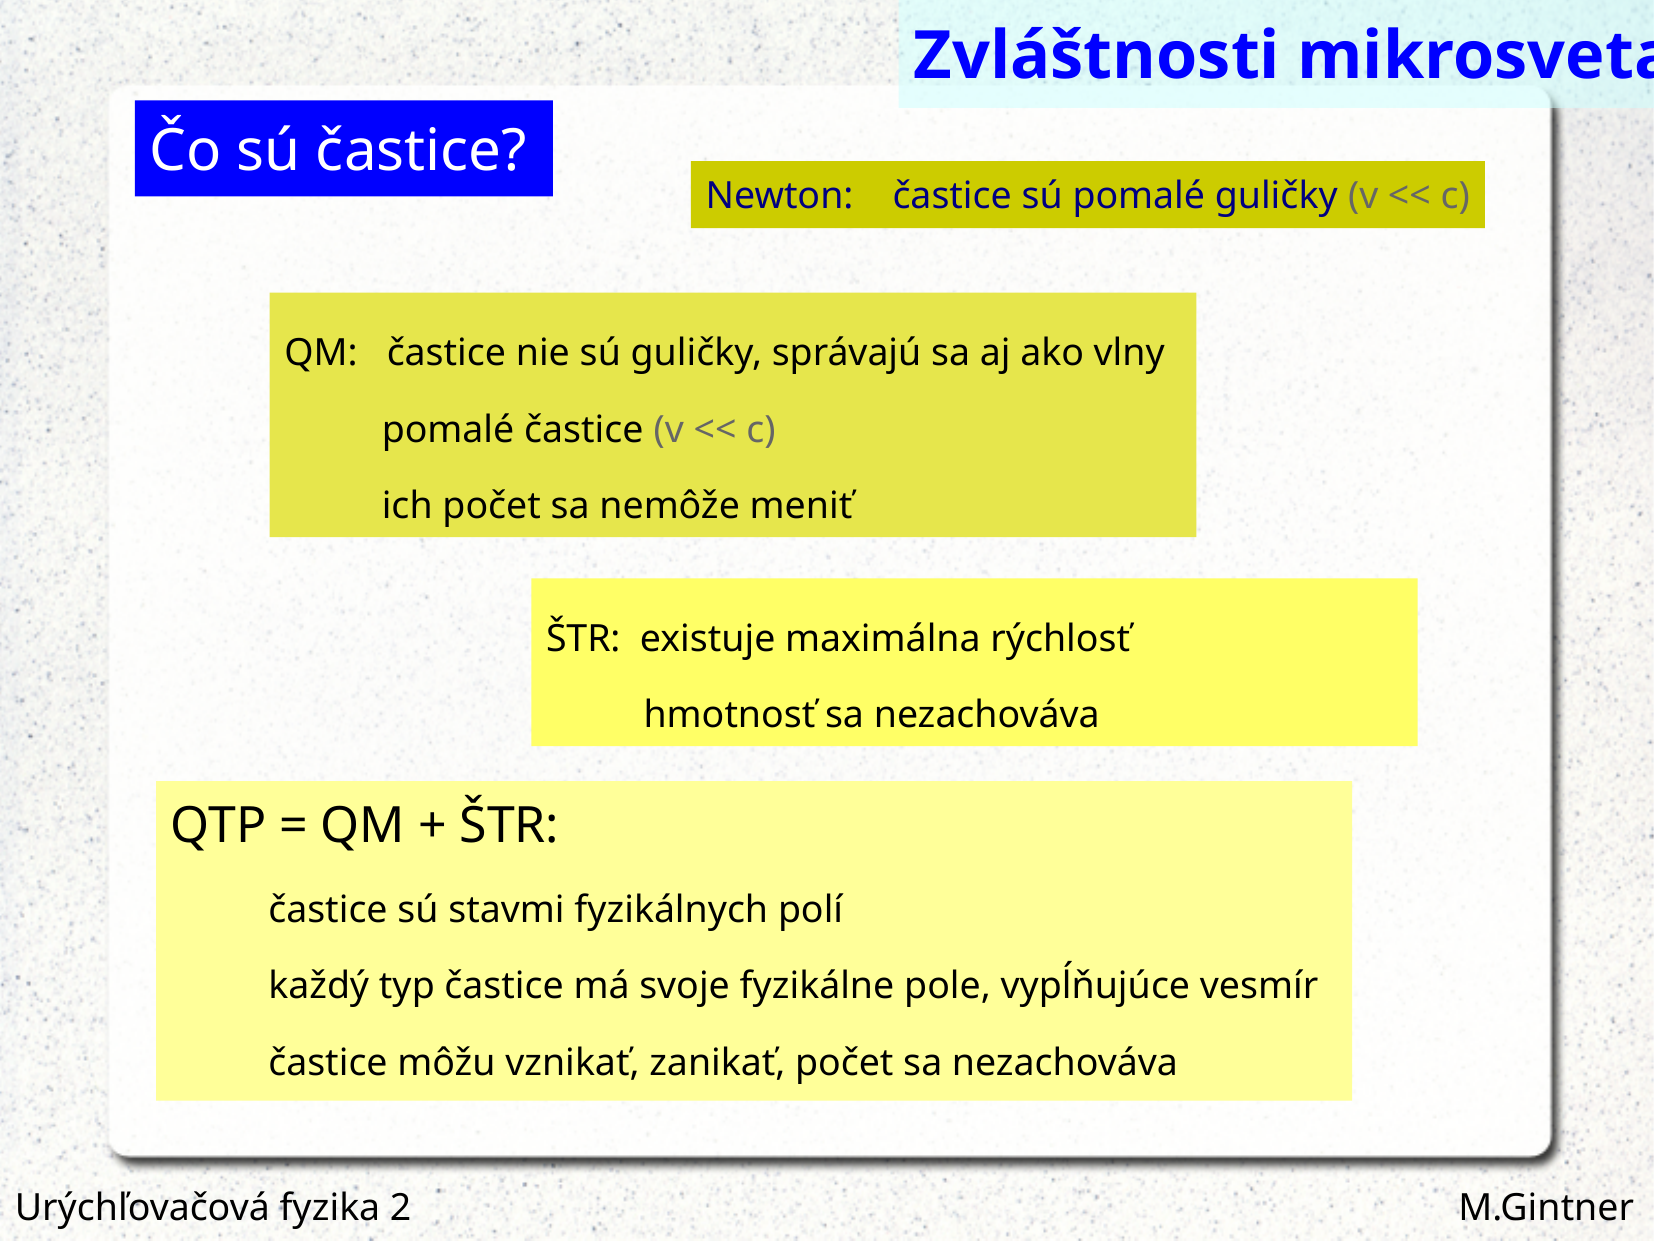

Zvláštnosti mikrosveta
Čo sú častice?
Newton: častice sú pomalé guličky (v << c)
QM: častice nie sú guličky, správajú sa aj ako vlny
 pomalé častice (v << c)
 ich počet sa nemôže meniť
ŠTR: existuje maximálna rýchlosť
 hmotnosť sa nezachováva
QTP = QM + ŠTR:
 častice sú stavmi fyzikálnych polí
 každý typ častice má svoje fyzikálne pole, vypĺňujúce vesmír
 častice môžu vznikať, zanikať, počet sa nezachováva
Urýchľovačová fyzika 2
M.Gintner